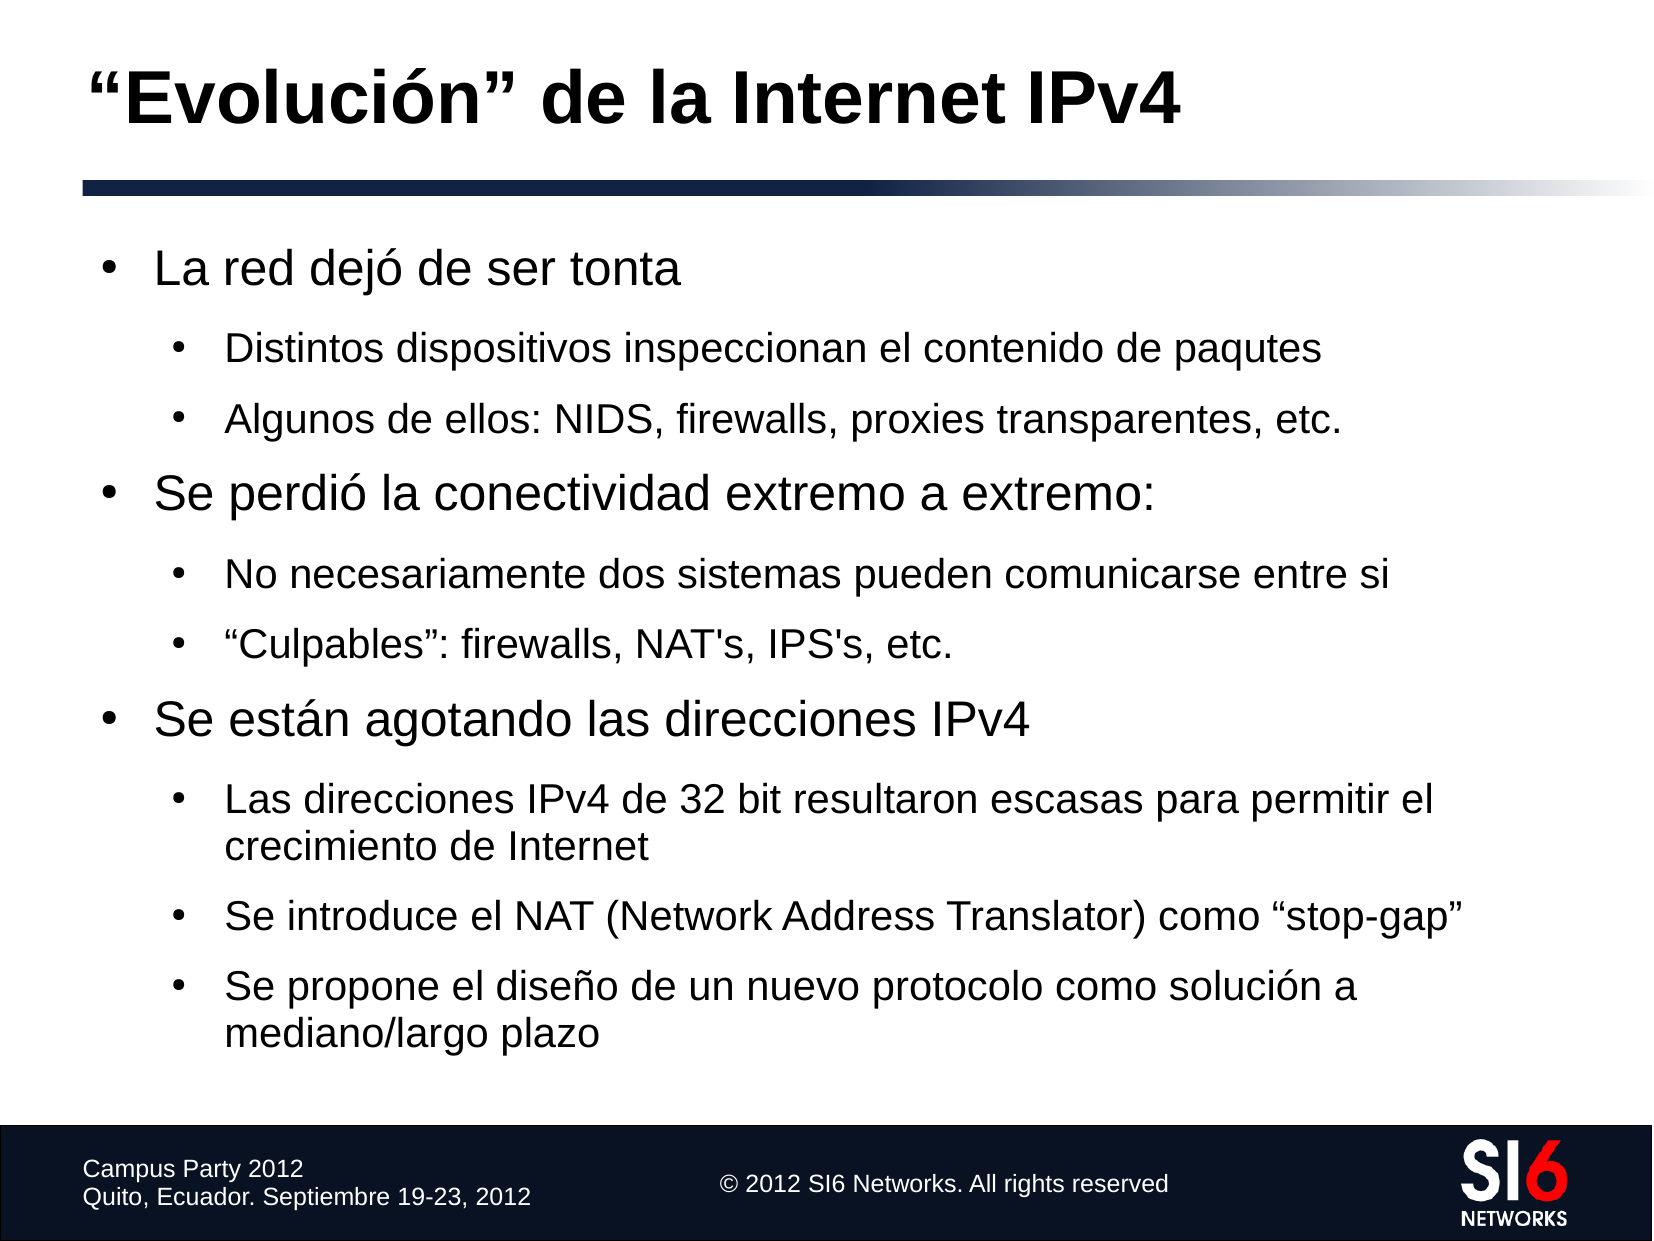

# “Evolución” de la Internet IPv4
La red dejó de ser tonta
Distintos dispositivos inspeccionan el contenido de paqutes
Algunos de ellos: NIDS, firewalls, proxies transparentes, etc.
Se perdió la conectividad extremo a extremo:
No necesariamente dos sistemas pueden comunicarse entre si
“Culpables”: firewalls, NAT's, IPS's, etc.
Se están agotando las direcciones IPv4
Las direcciones IPv4 de 32 bit resultaron escasas para permitir el crecimiento de Internet
Se introduce el NAT (Network Address Translator) como “stop-gap”
Se propone el diseño de un nuevo protocolo como solución a mediano/largo plazo
Congreso de Seguridad en Computo 2011